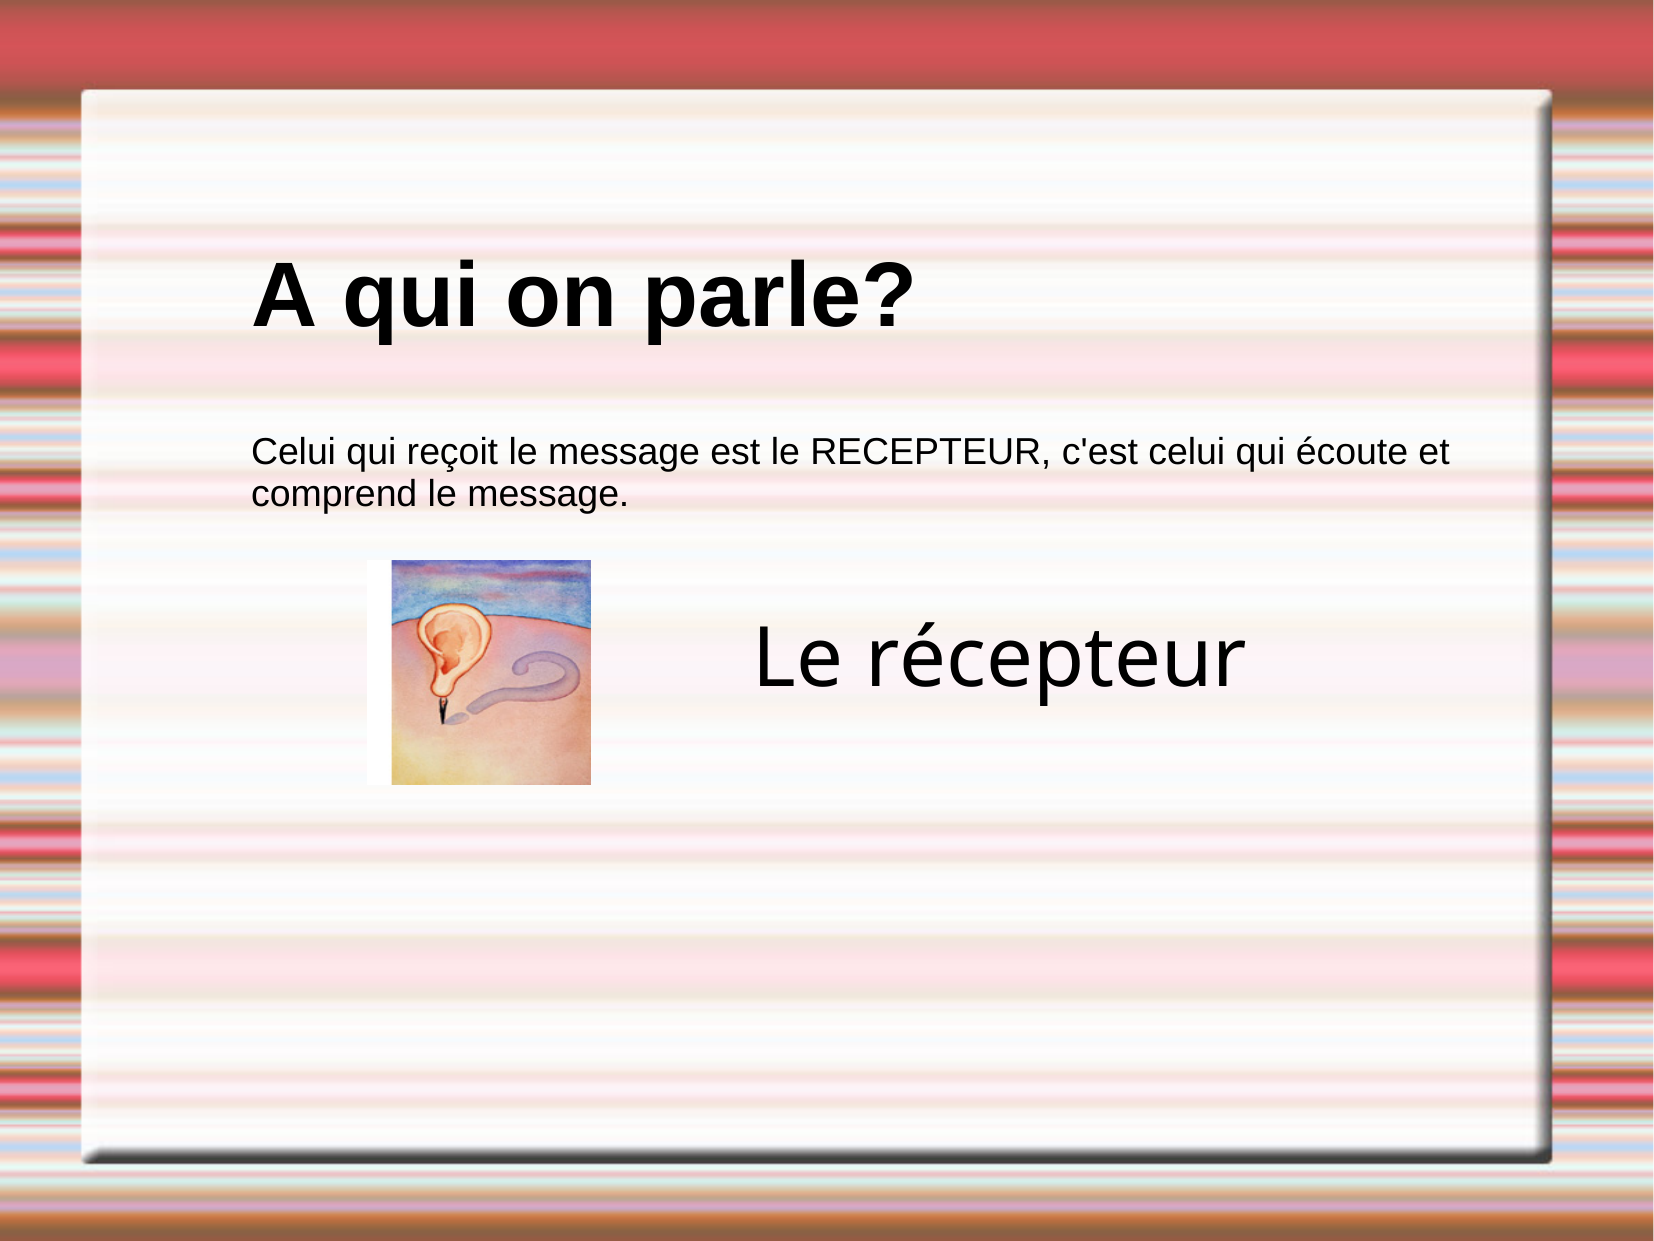

A qui on parle?
Celui qui reçoit le message est le RECEPTEUR, c'est celui qui écoute et comprend le message.
Le récepteur